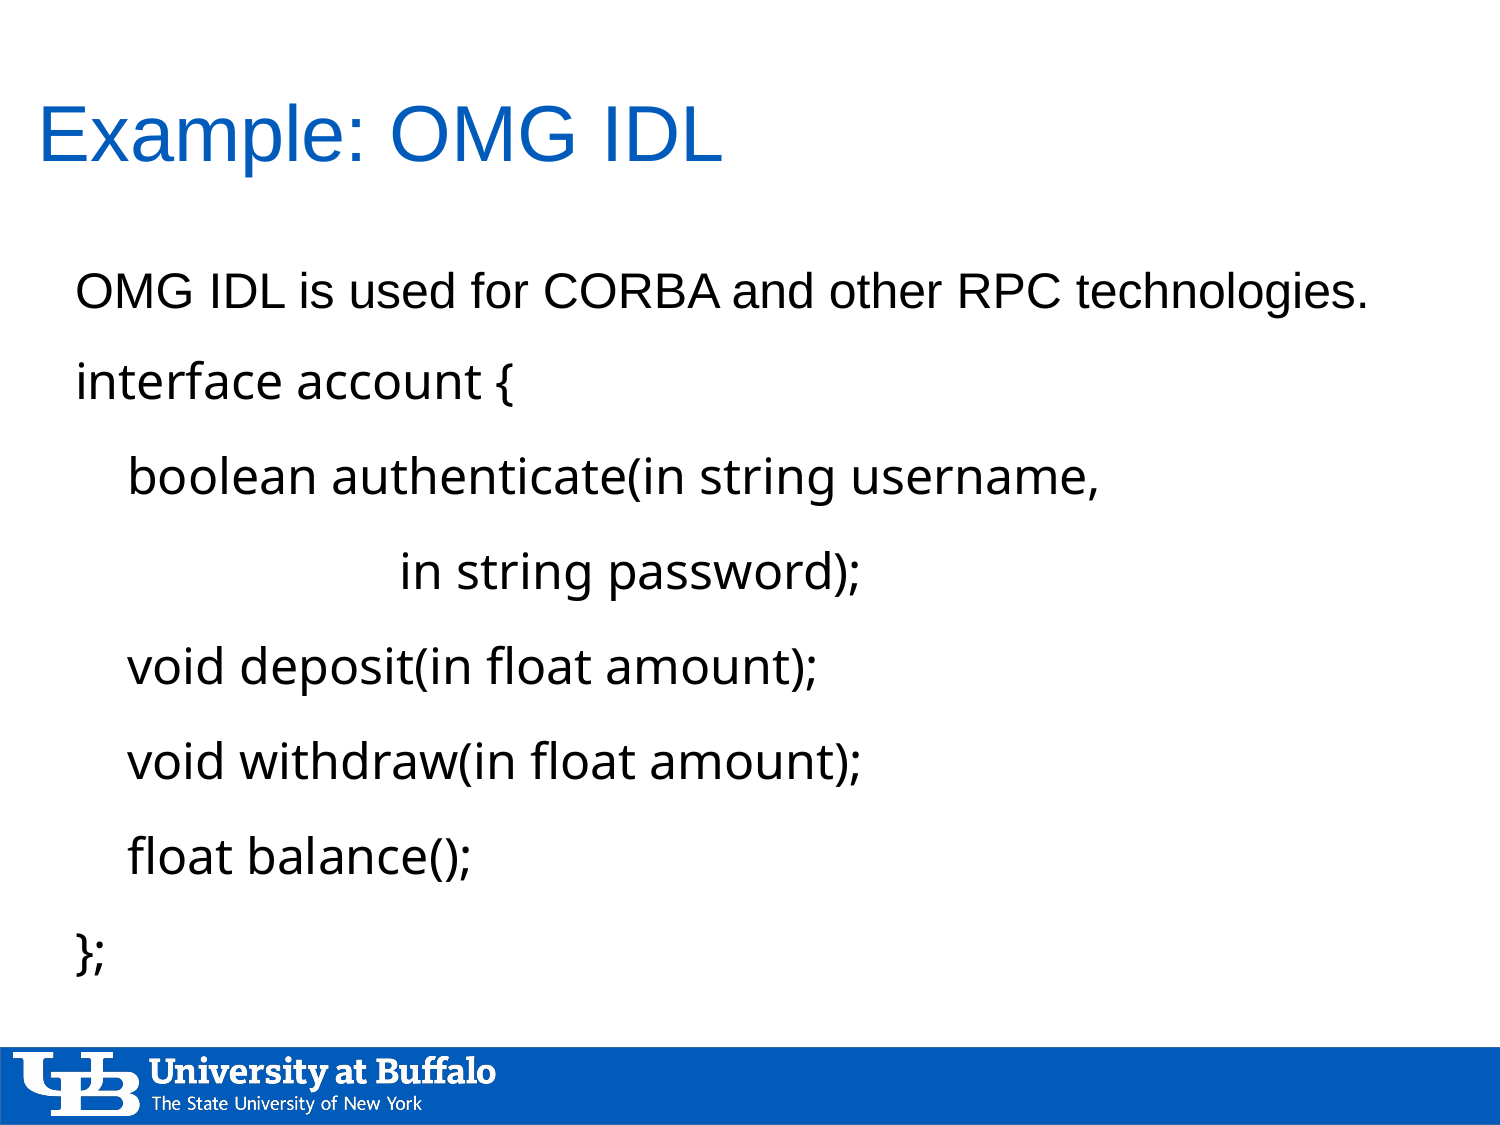

# Example: OMG IDL
OMG IDL is used for CORBA and other RPC technologies.
interface account {
 boolean authenticate(in string username,
 in string password);
 void deposit(in float amount);
 void withdraw(in float amount);
 float balance();
};